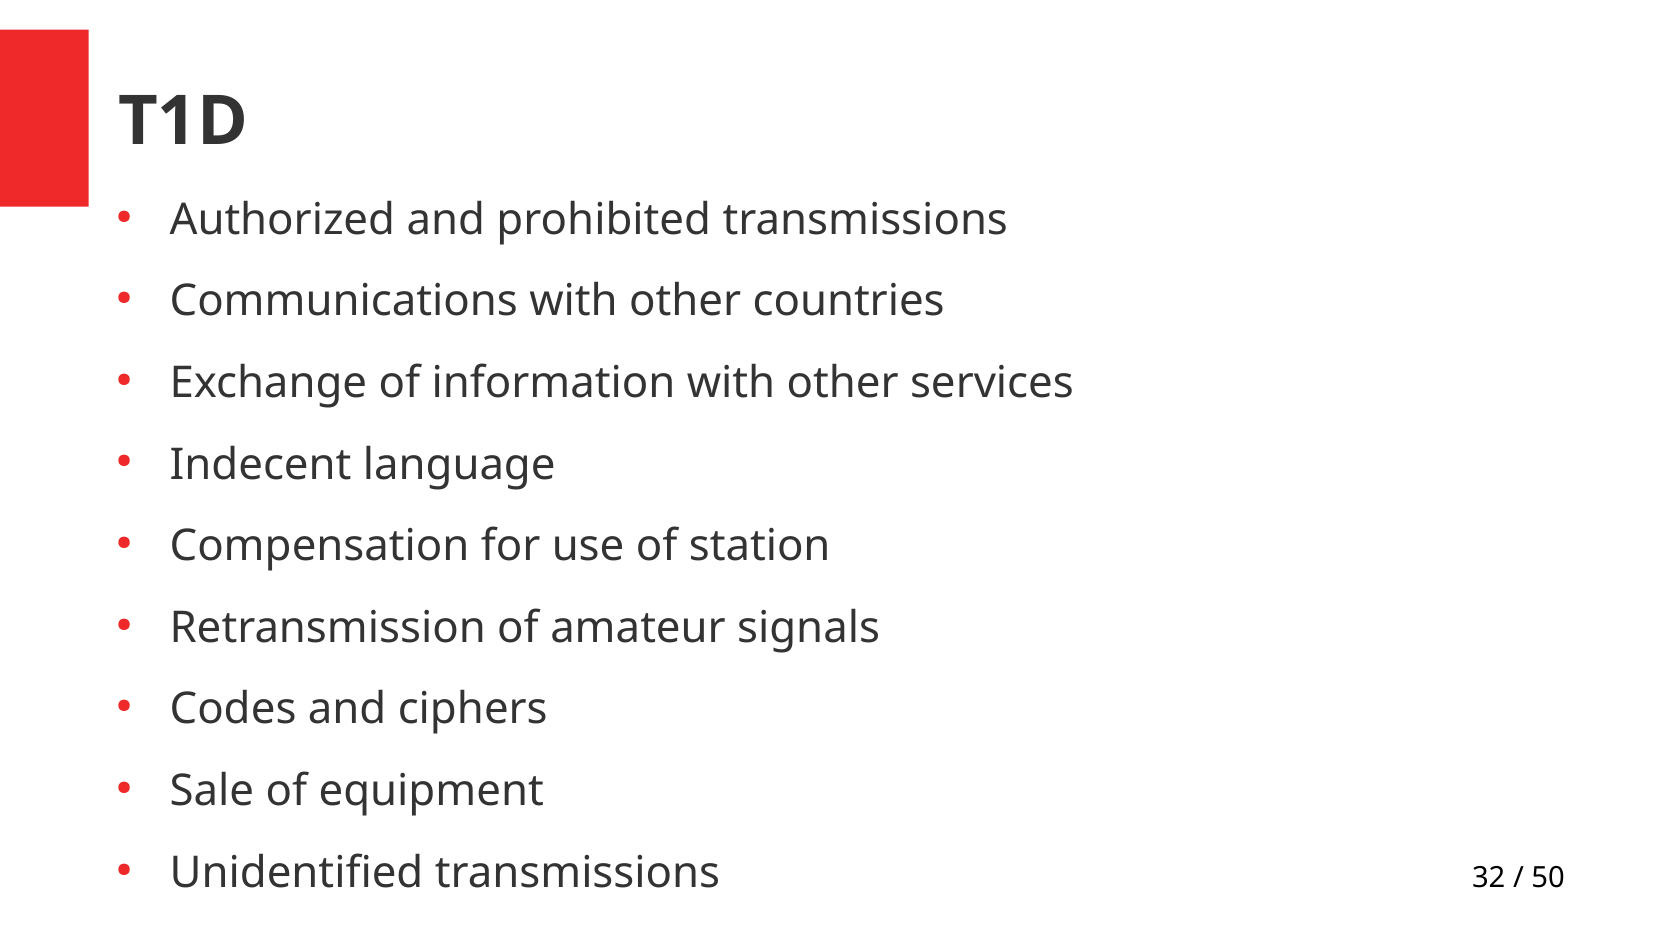

# T1D
Authorized and prohibited transmissions
Communications with other countries
Exchange of information with other services
Indecent language
Compensation for use of station
Retransmission of amateur signals
Codes and ciphers
Sale of equipment
Unidentified transmissions
One way transmissions
32